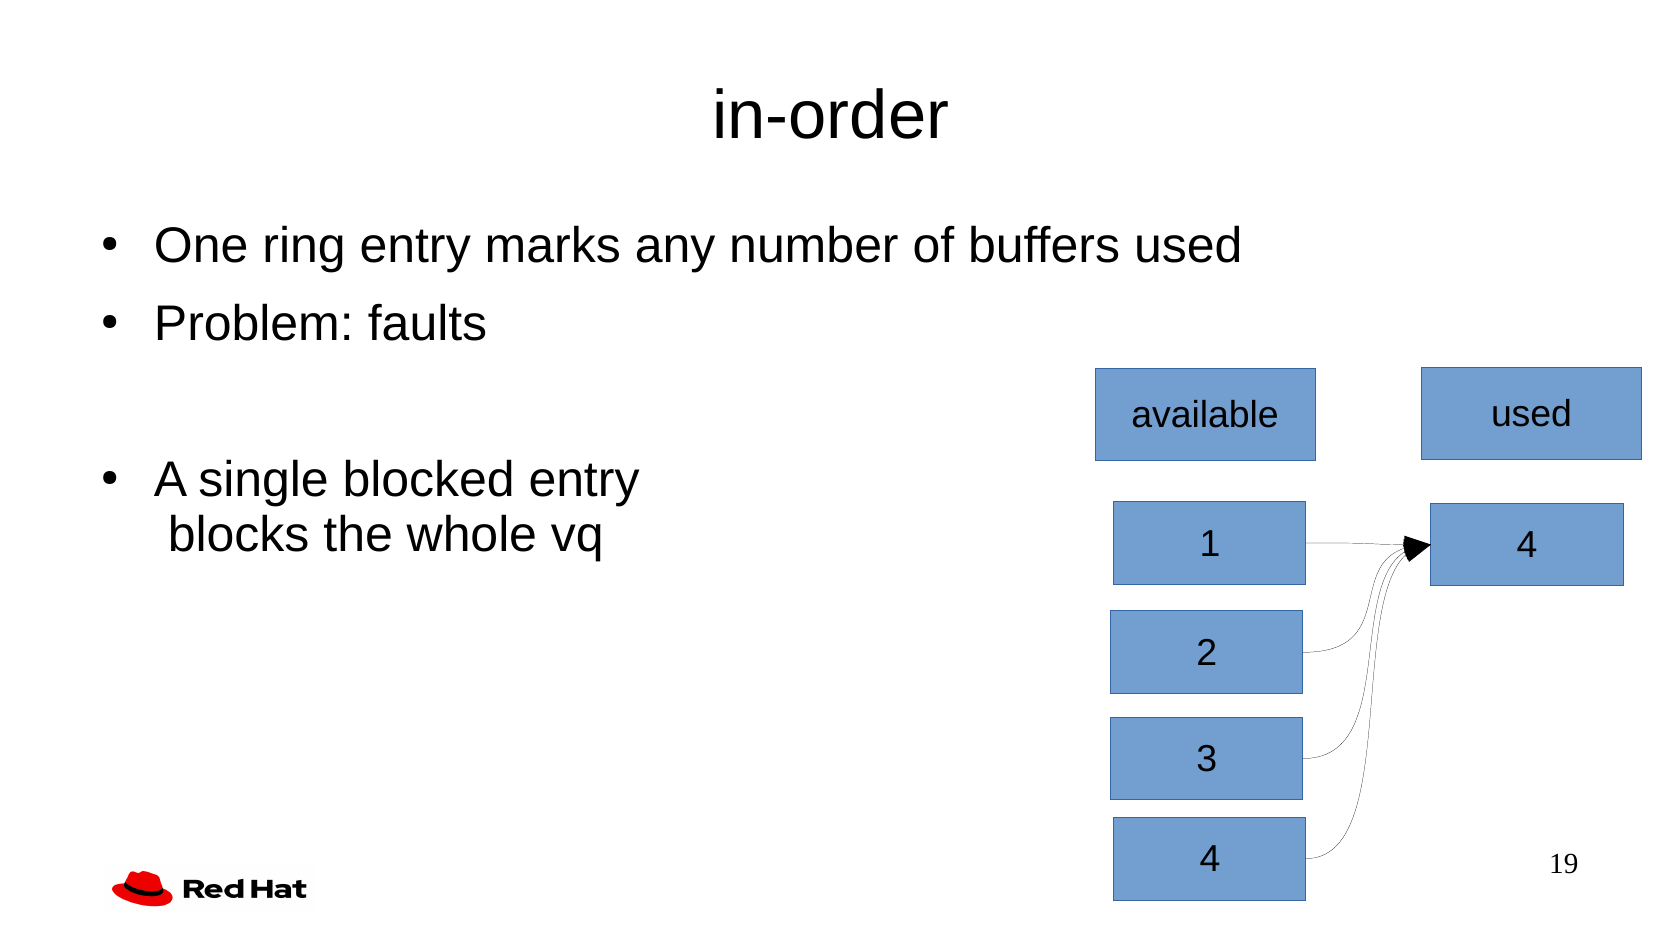

# in-order
One ring entry marks any number of buffers used
Problem: faults
A single blocked entry
 blocks the whole vq
Used
used
Available
available
1
1
4
4
2
2
3
3
4
4
19